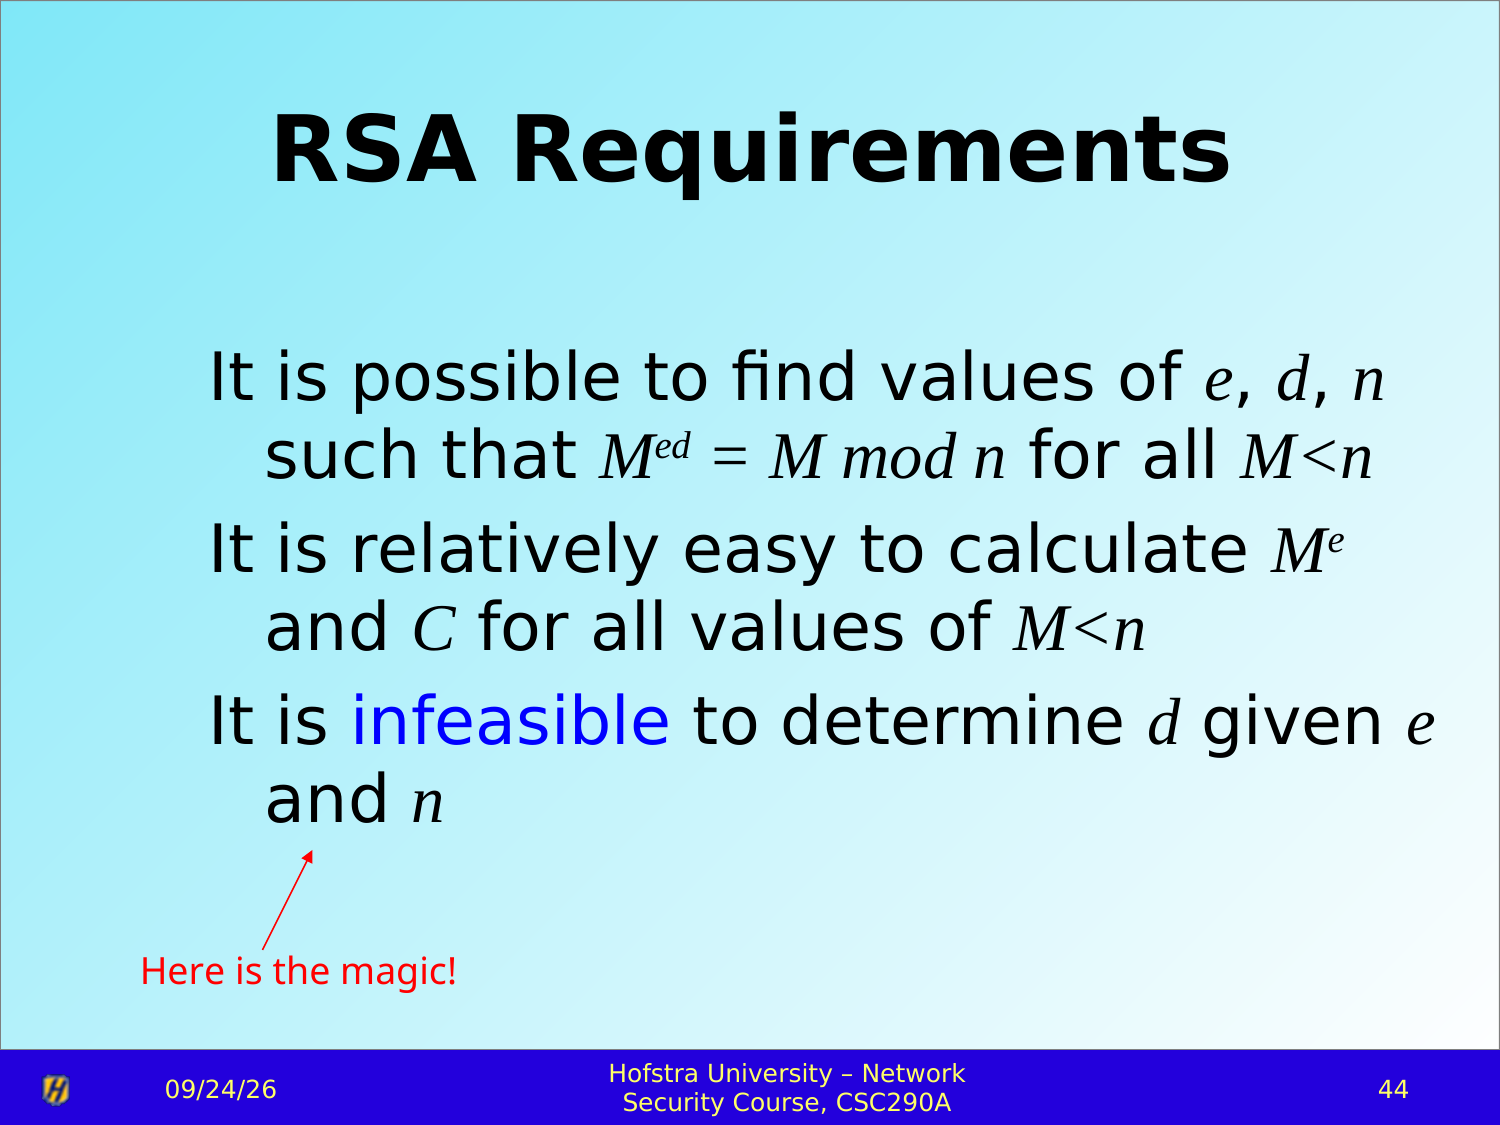

# RSA Requirements
It is possible to find values of e, d, n such that Med = M mod n for all M<n
It is relatively easy to calculate Me and C for all values of M<n
It is infeasible to determine d given e and n
Here is the magic!
44